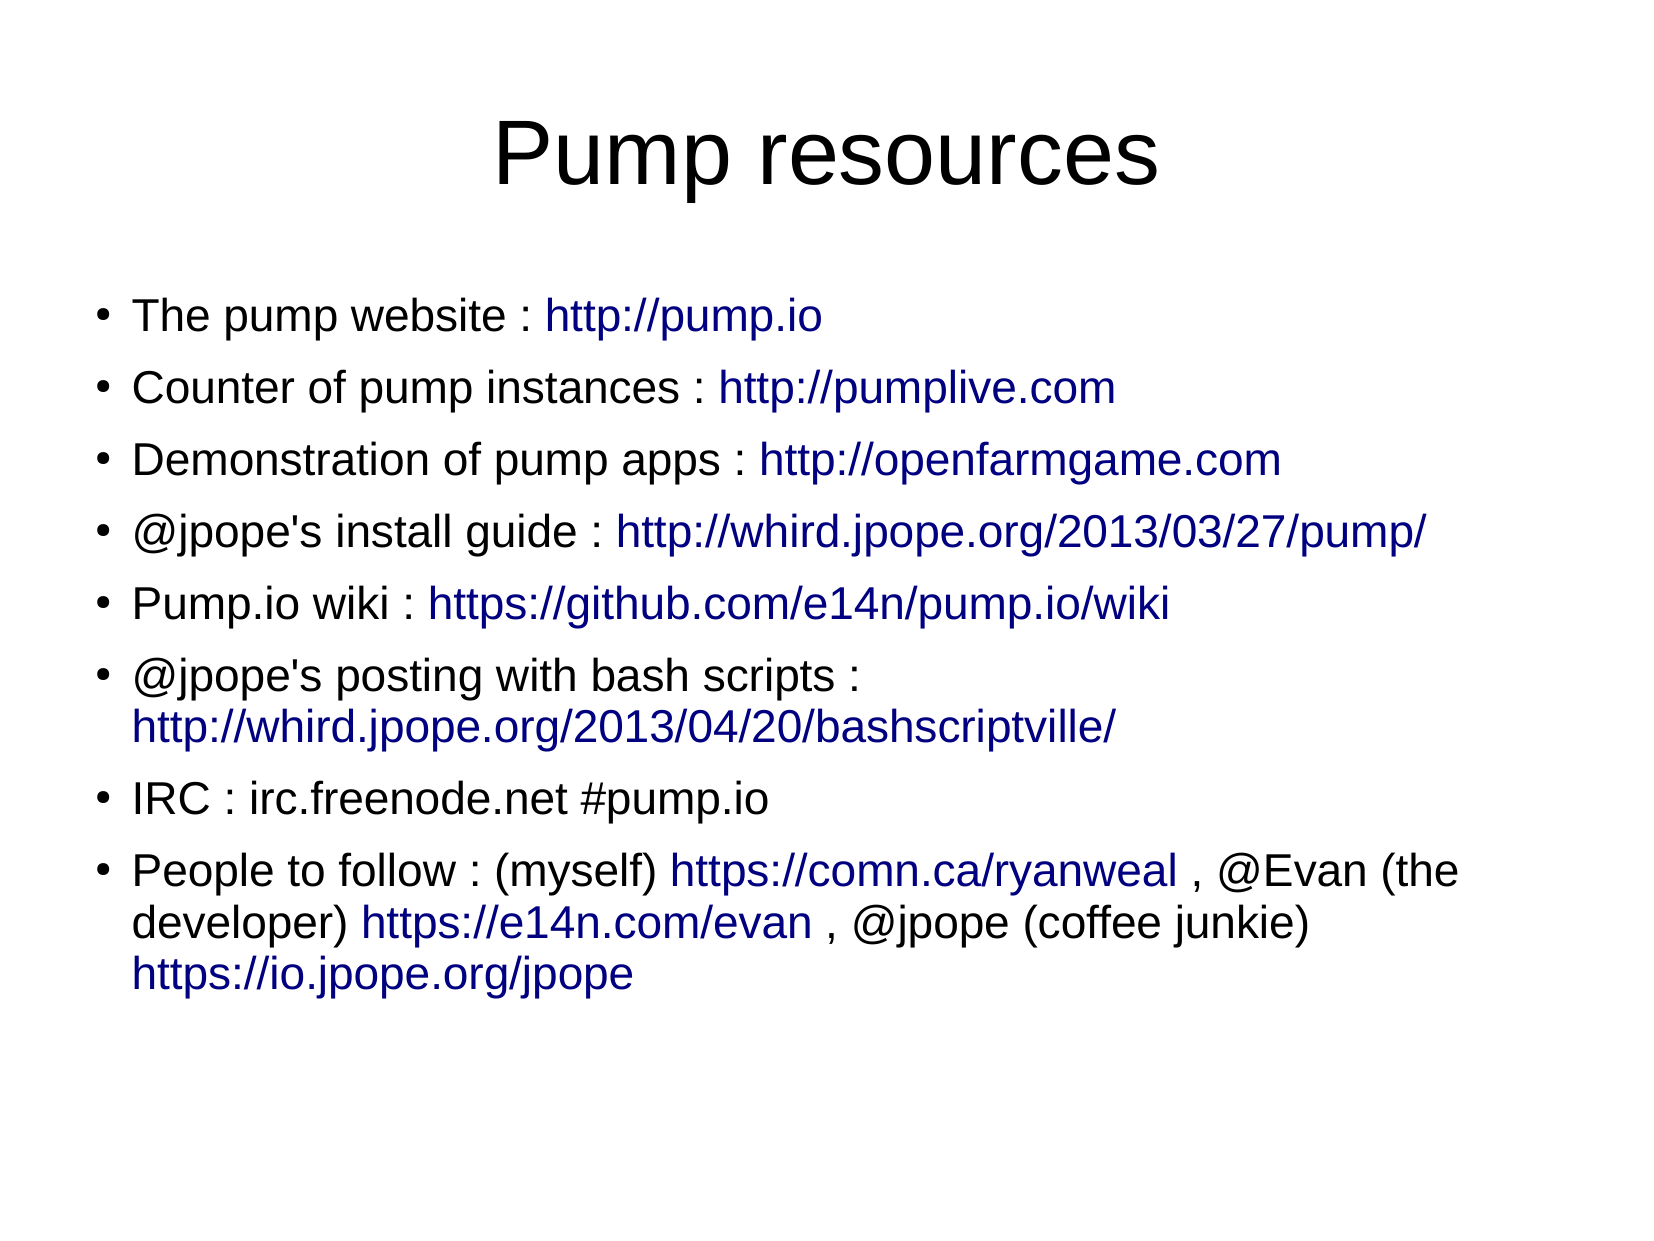

# Pump resources
The pump website : http://pump.io
Counter of pump instances : http://pumplive.com
Demonstration of pump apps : http://openfarmgame.com
@jpope's install guide : http://whird.jpope.org/2013/03/27/pump/
Pump.io wiki : https://github.com/e14n/pump.io/wiki
@jpope's posting with bash scripts : http://whird.jpope.org/2013/04/20/bashscriptville/
IRC : irc.freenode.net #pump.io
People to follow : (myself) https://comn.ca/ryanweal , @Evan (the developer) https://e14n.com/evan , @jpope (coffee junkie) https://io.jpope.org/jpope